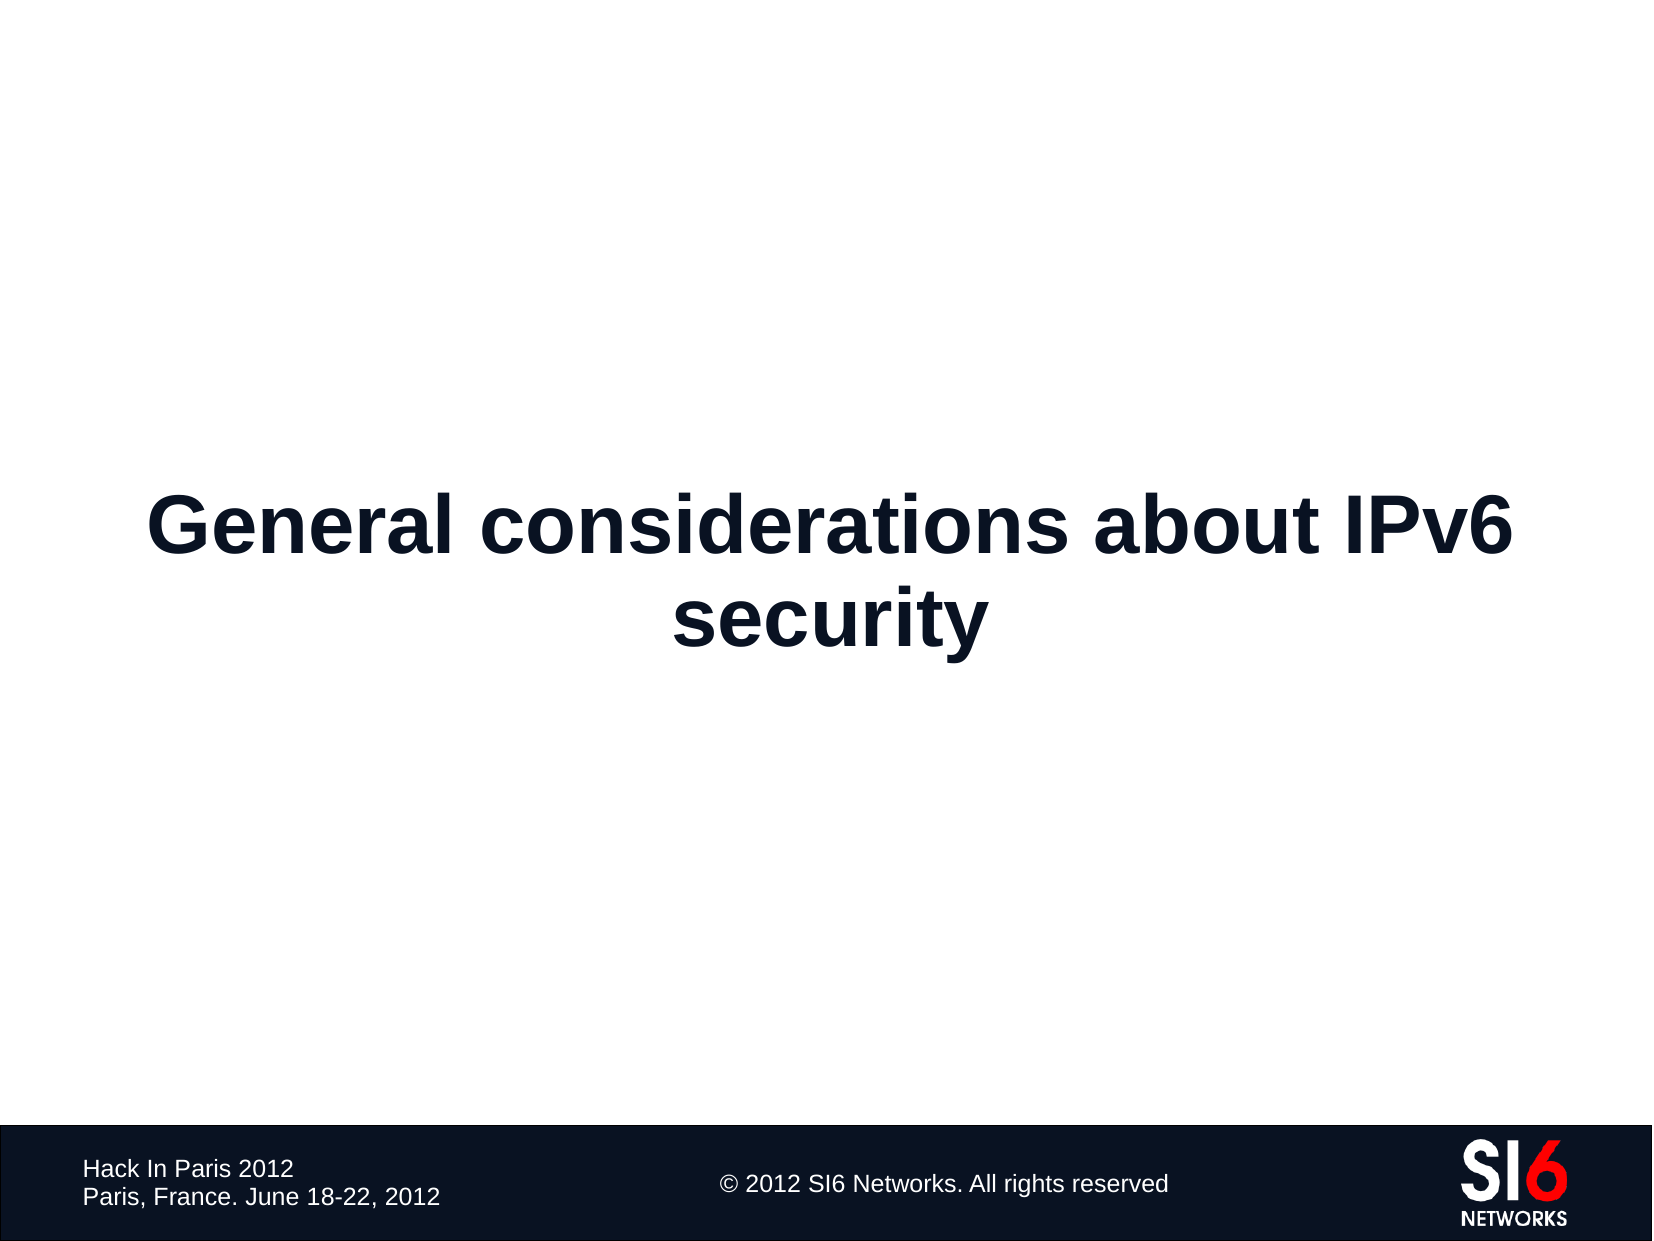

# General considerations about IPv6 security
Congreso de Seguridad en Computo 2011
7